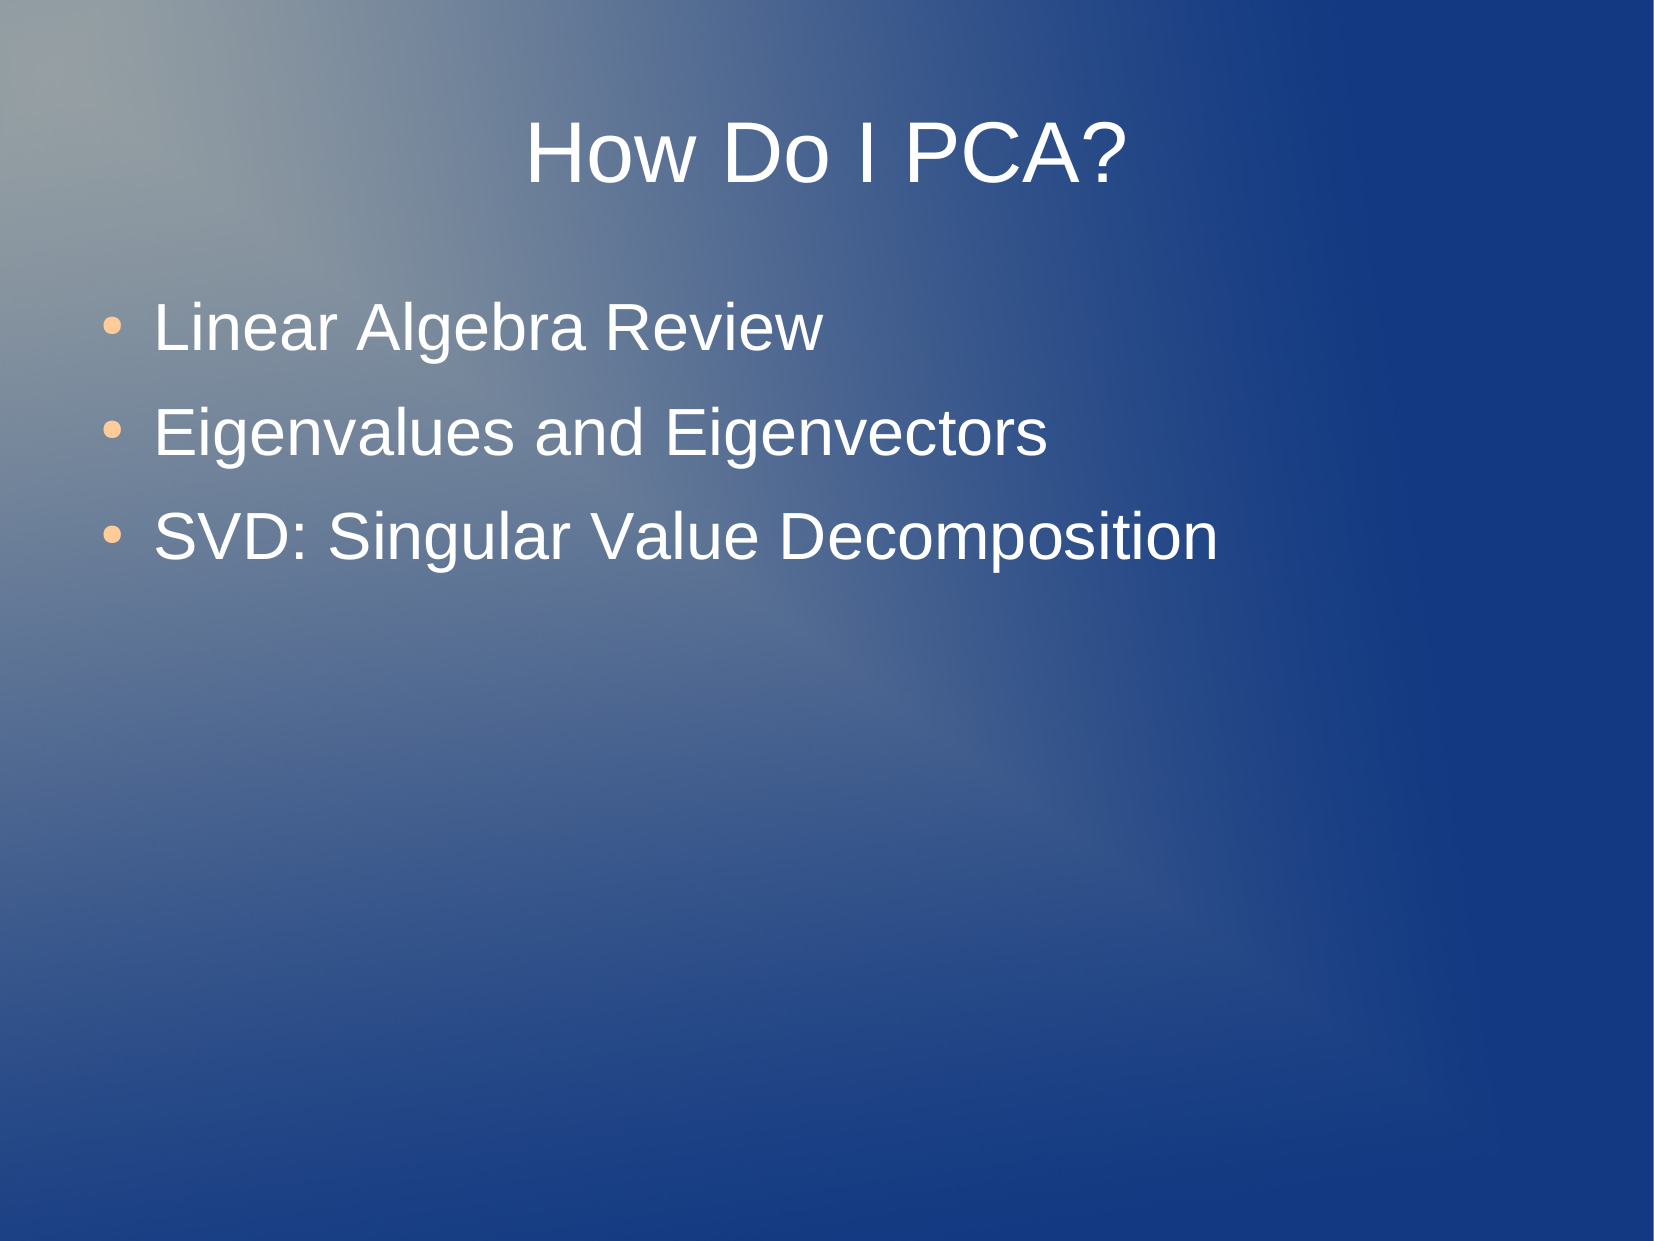

# How Do I PCA?
Linear Algebra Review
Eigenvalues and Eigenvectors
SVD: Singular Value Decomposition